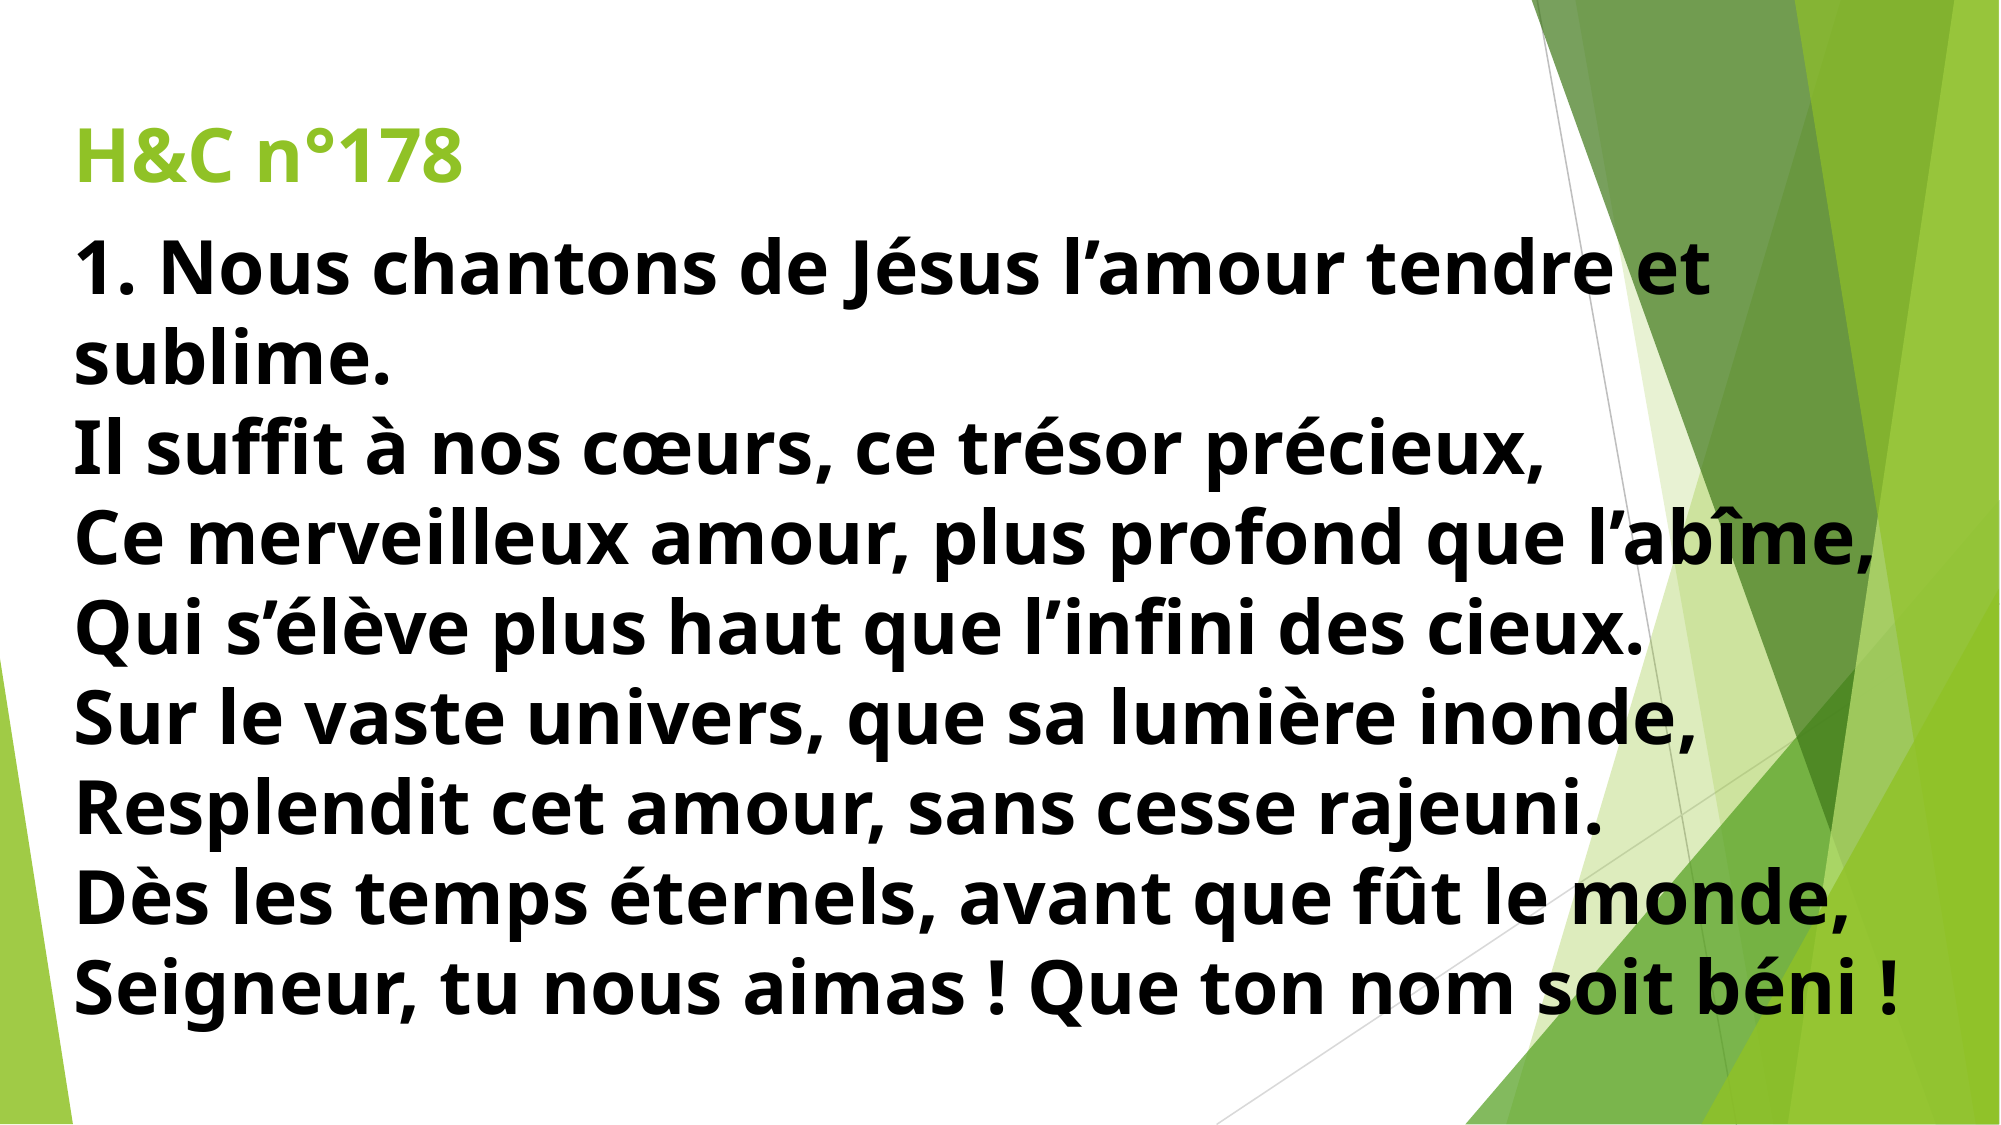

H&C n°178
1. Nous chantons de Jésus l’amour tendre et sublime.
Il suffit à nos cœurs, ce trésor précieux,
Ce merveilleux amour, plus profond que l’abîme,
Qui s’élève plus haut que l’infini des cieux.
Sur le vaste univers, que sa lumière inonde,
Resplendit cet amour, sans cesse rajeuni.
Dès les temps éternels, avant que fût le monde,
Seigneur, tu nous aimas ! Que ton nom soit béni !